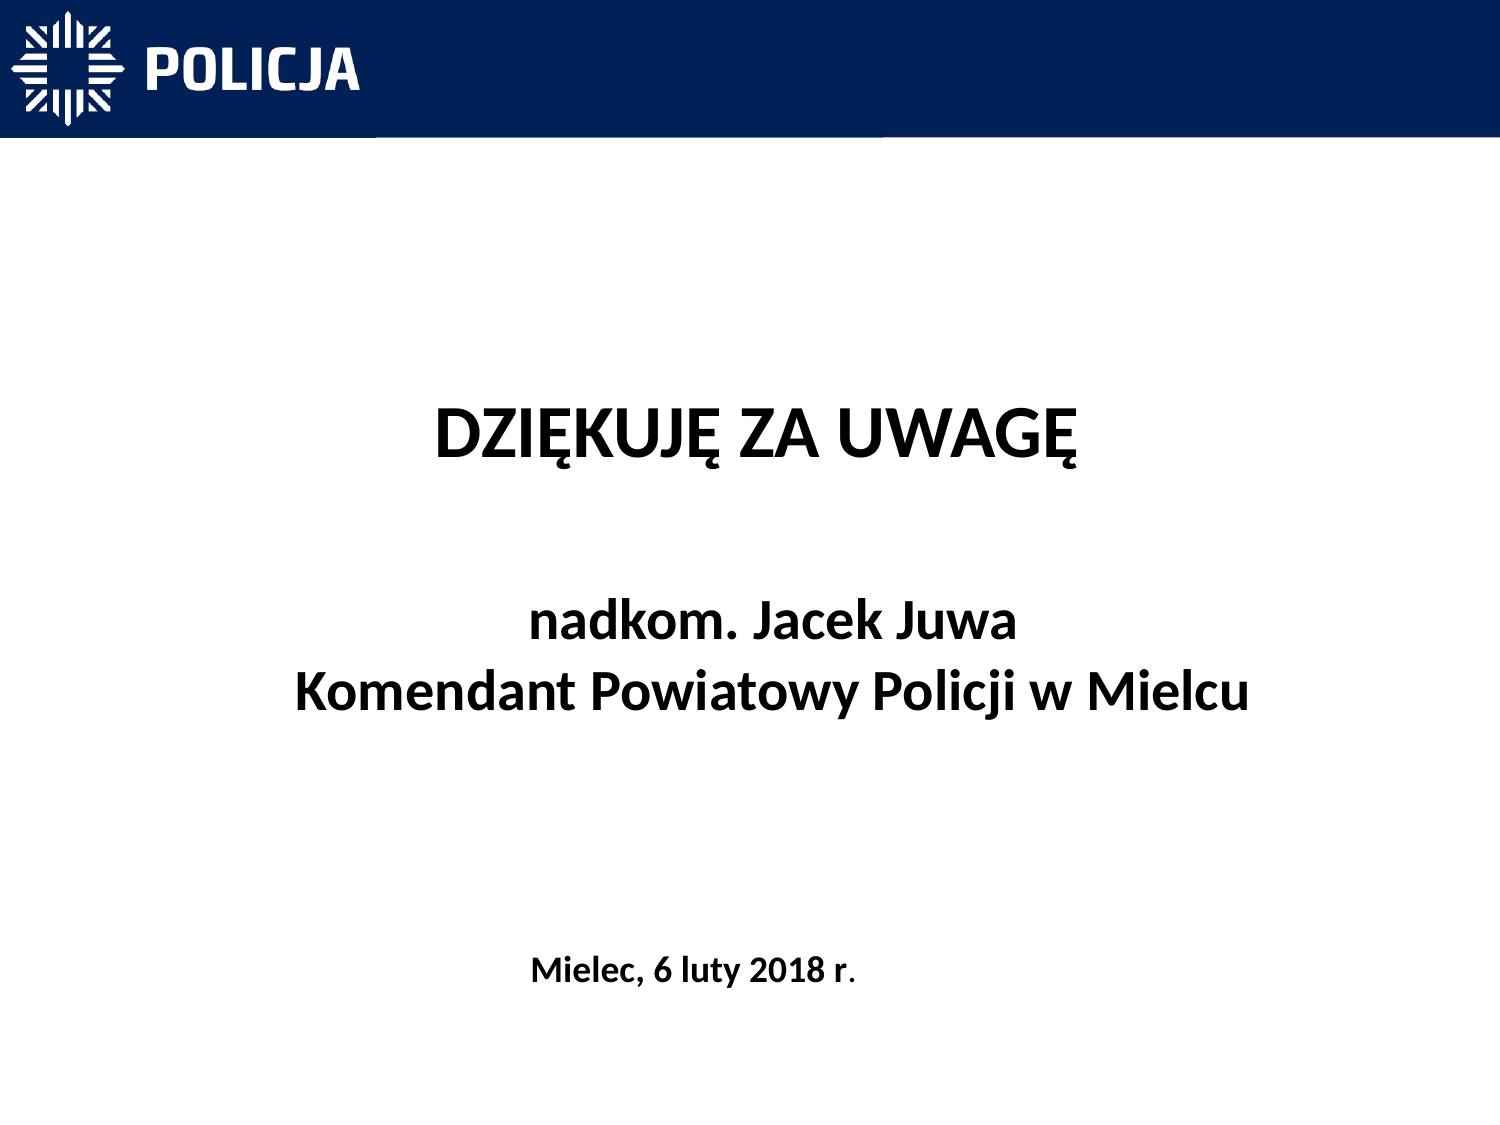

DZIĘKUJĘ ZA UWAGĘ
nadkom. Jacek Juwa
Komendant Powiatowy Policji w Mielcu
Mielec, 6 luty 2018 r.